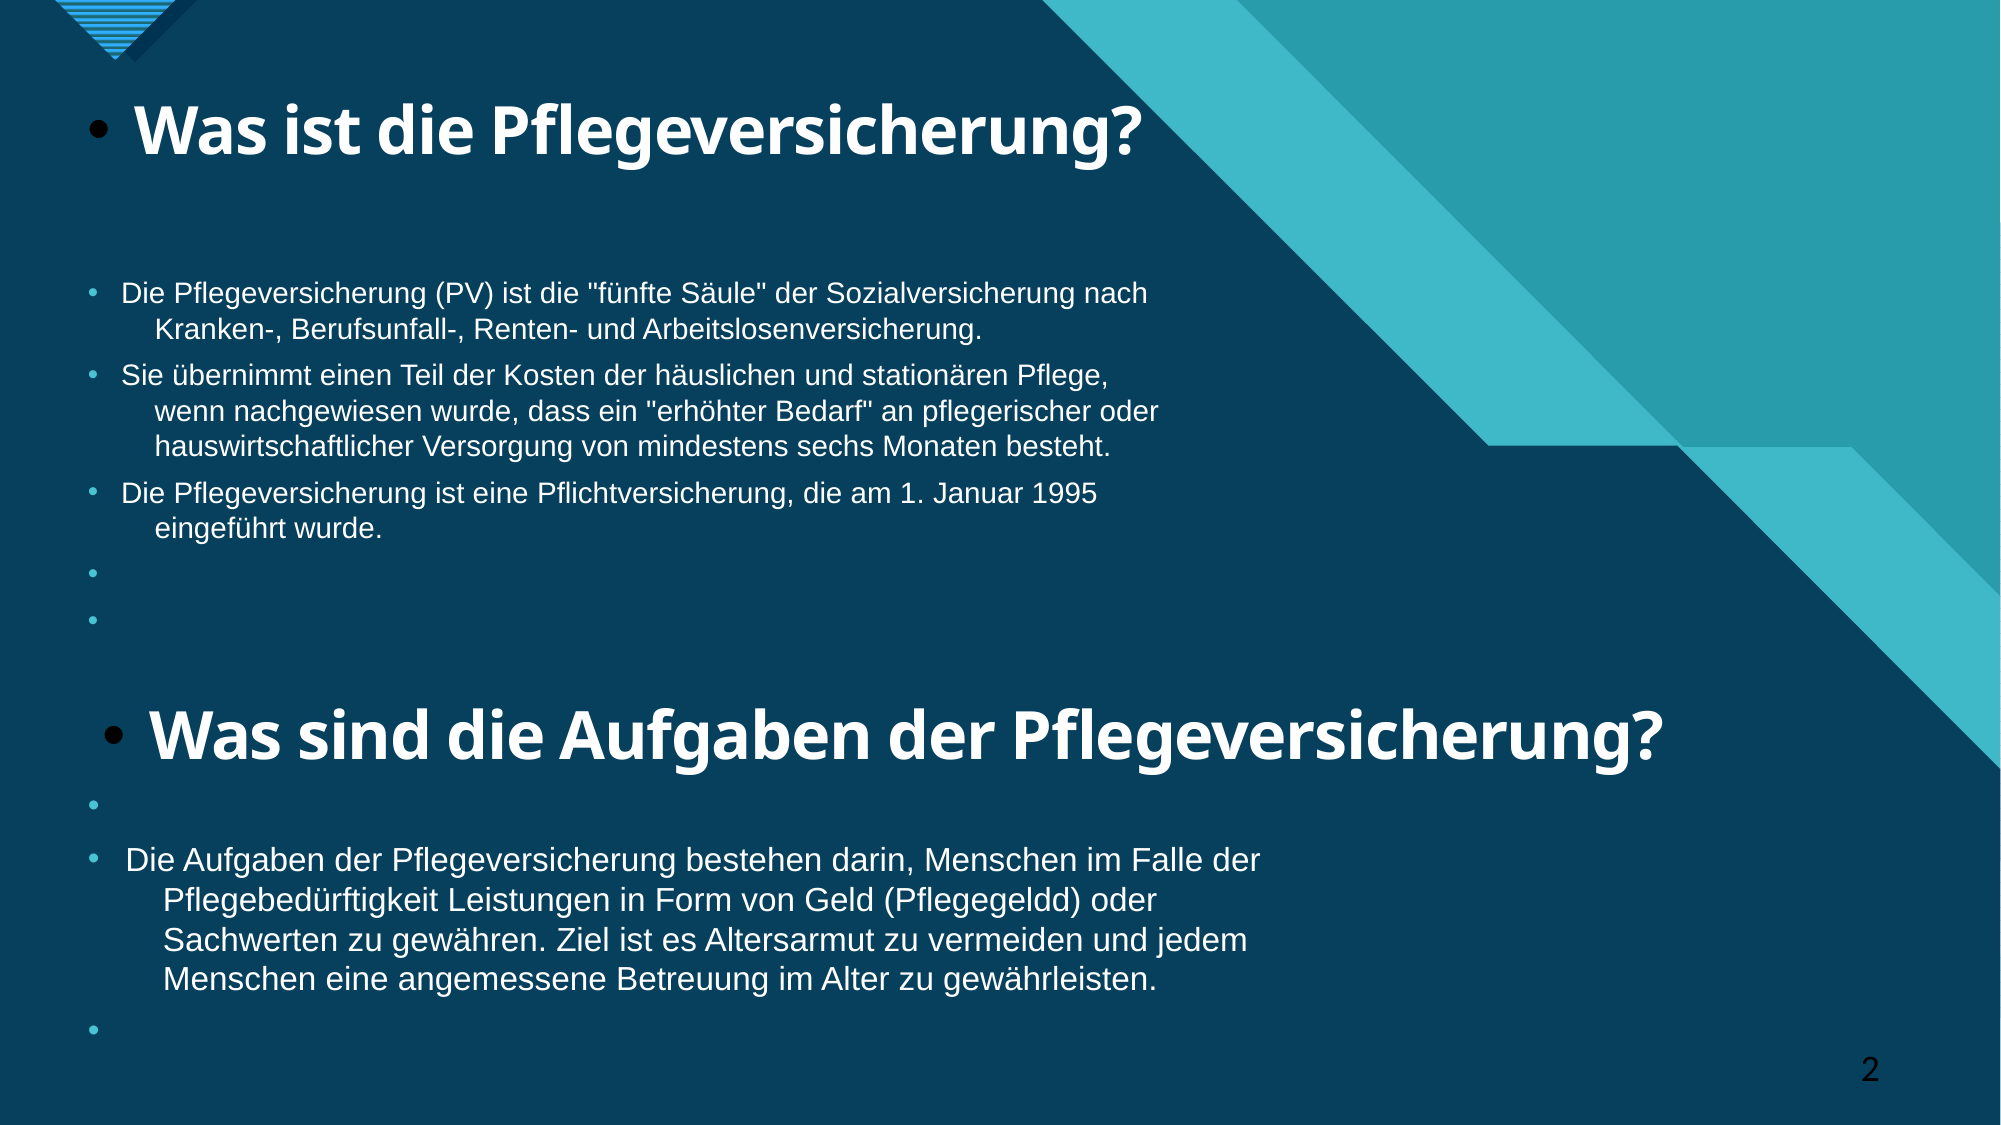

# Was ist die Pflegeversicherung?
Die Pflegeversicherung (PV) ist die "fünfte Säule" der Sozialversicherung nach Kranken-, Berufsunfall-, Renten- und Arbeitslosenversicherung.
Sie übernimmt einen Teil der Kosten der häuslichen und stationären Pflege, wenn nachgewiesen wurde, dass ein "erhöhter Bedarf" an pflegerischer oder hauswirtschaftlicher Versorgung von mindestens sechs Monaten besteht.
Die Pflegeversicherung ist eine Pflichtversicherung, die am 1. Januar 1995 eingeführt wurde.
Was sind die Aufgaben der Pflegeversicherung?
Die Aufgaben der Pflegeversicherung bestehen darin, Menschen im Falle der Pflegebedürftigkeit Leistungen in Form von Geld (Pflegegeldd) oder Sachwerten zu gewähren. Ziel ist es Altersarmut zu vermeiden und jedem Menschen eine angemessene Betreuung im Alter zu gewährleisten.